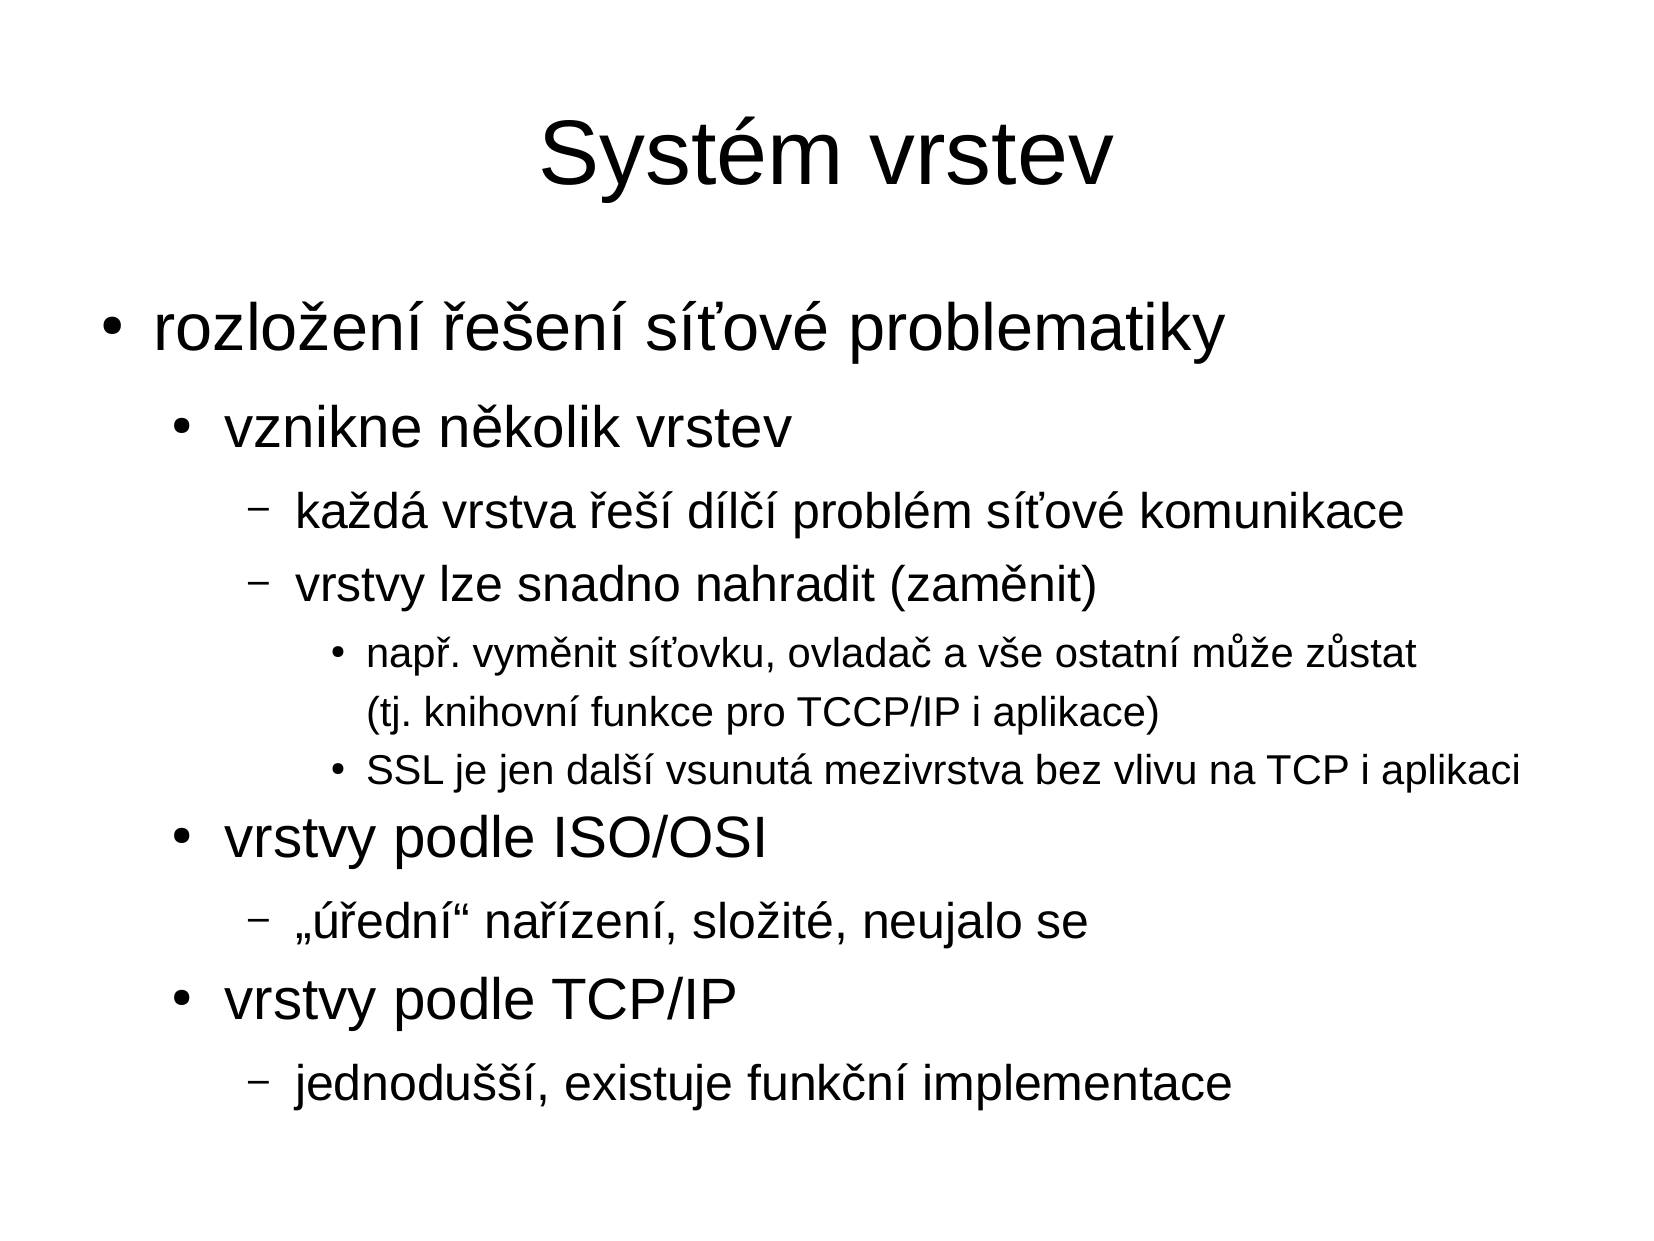

# Systém vrstev
rozložení řešení síťové problematiky
vznikne několik vrstev
každá vrstva řeší dílčí problém síťové komunikace
vrstvy lze snadno nahradit (zaměnit)
např. vyměnit síťovku, ovladač a vše ostatní může zůstat
(tj. knihovní funkce pro TCCP/IP i aplikace)
SSL je jen další vsunutá mezivrstva bez vlivu na TCP i aplikaci
vrstvy podle ISO/OSI
„úřední“ nařízení, složité, neujalo se
vrstvy podle TCP/IP
jednodušší, existuje funkční implementace